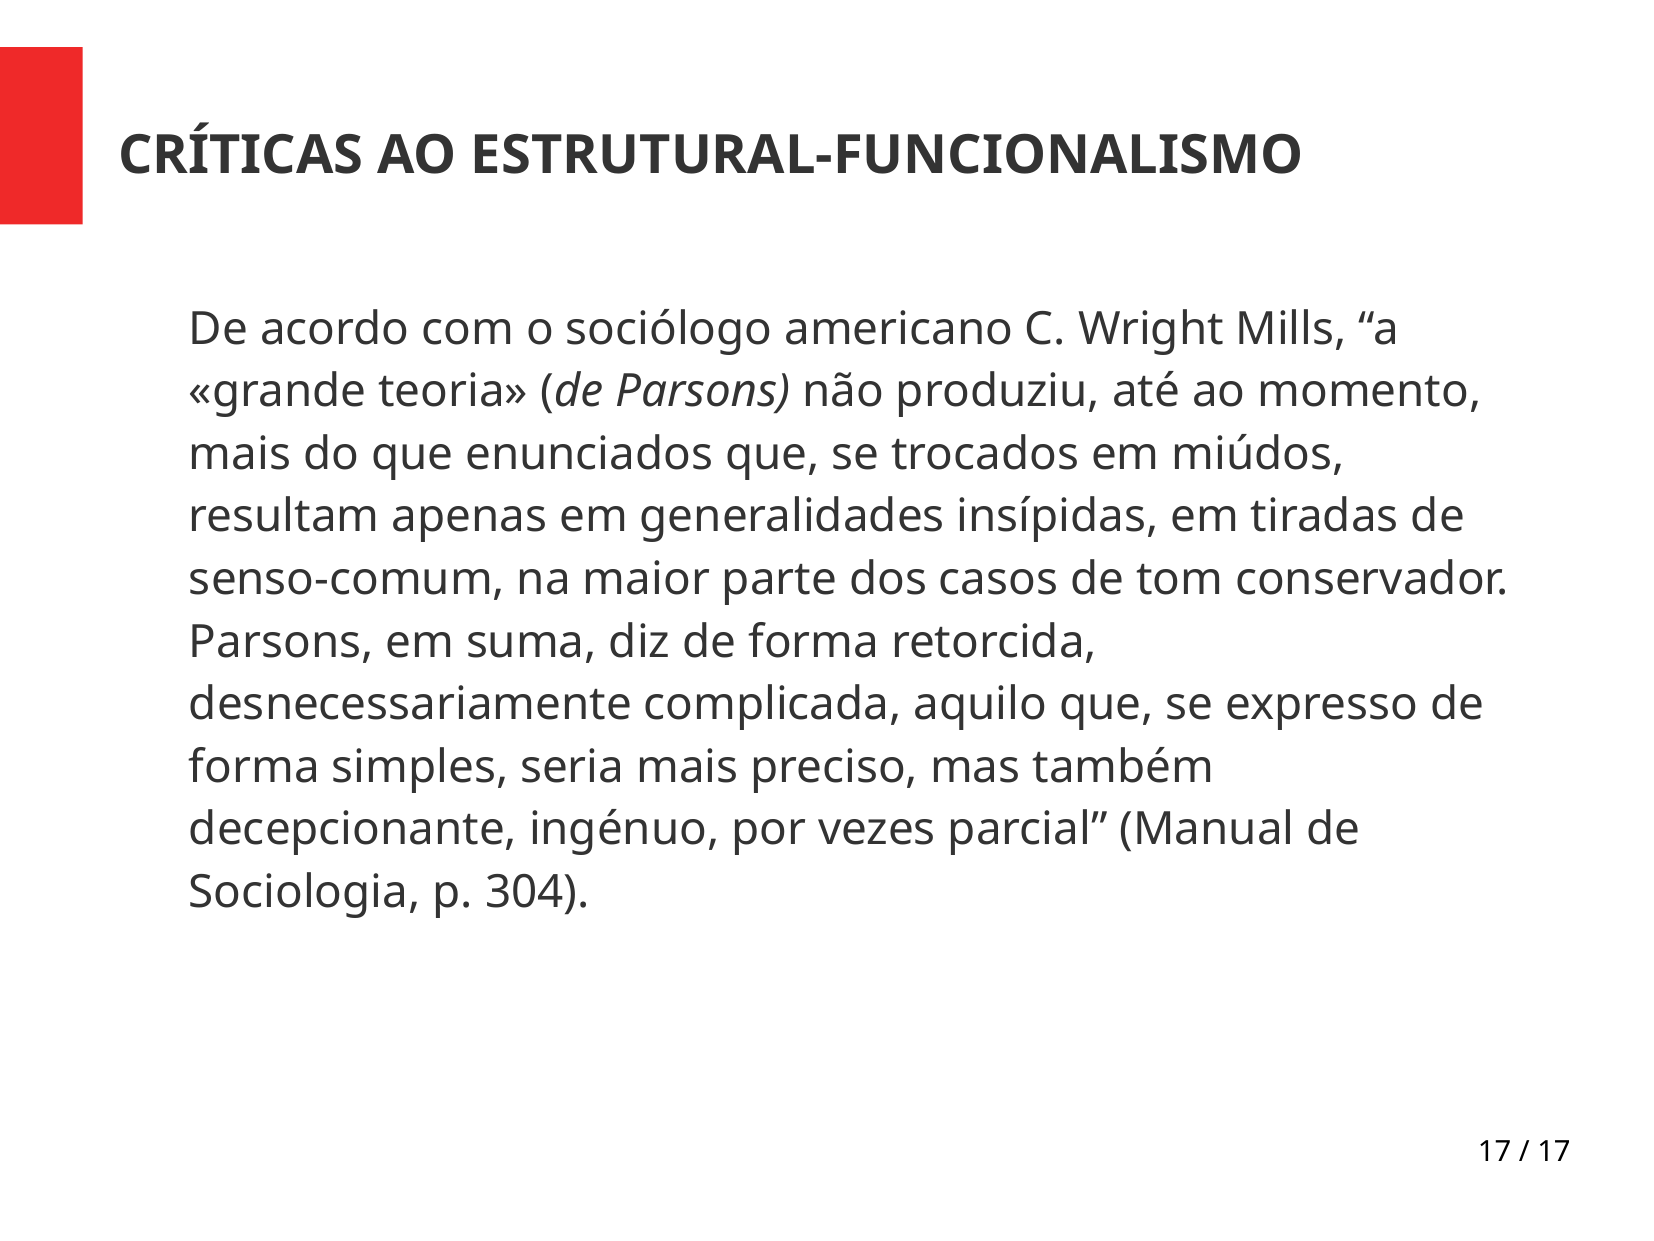

# CRÍTICAS AO ESTRUTURAL-FUNCIONALISMO
De acordo com o sociólogo americano C. Wright Mills, “a «grande teoria» (de Parsons) não produziu, até ao momento, mais do que enunciados que, se trocados em miúdos, resultam apenas em generalidades insípidas, em tiradas de senso-comum, na maior parte dos casos de tom conservador. Parsons, em suma, diz de forma retorcida, desnecessariamente complicada, aquilo que, se expresso de forma simples, seria mais preciso, mas também decepcionante, ingénuo, por vezes parcial” (Manual de Sociologia, p. 304).
17